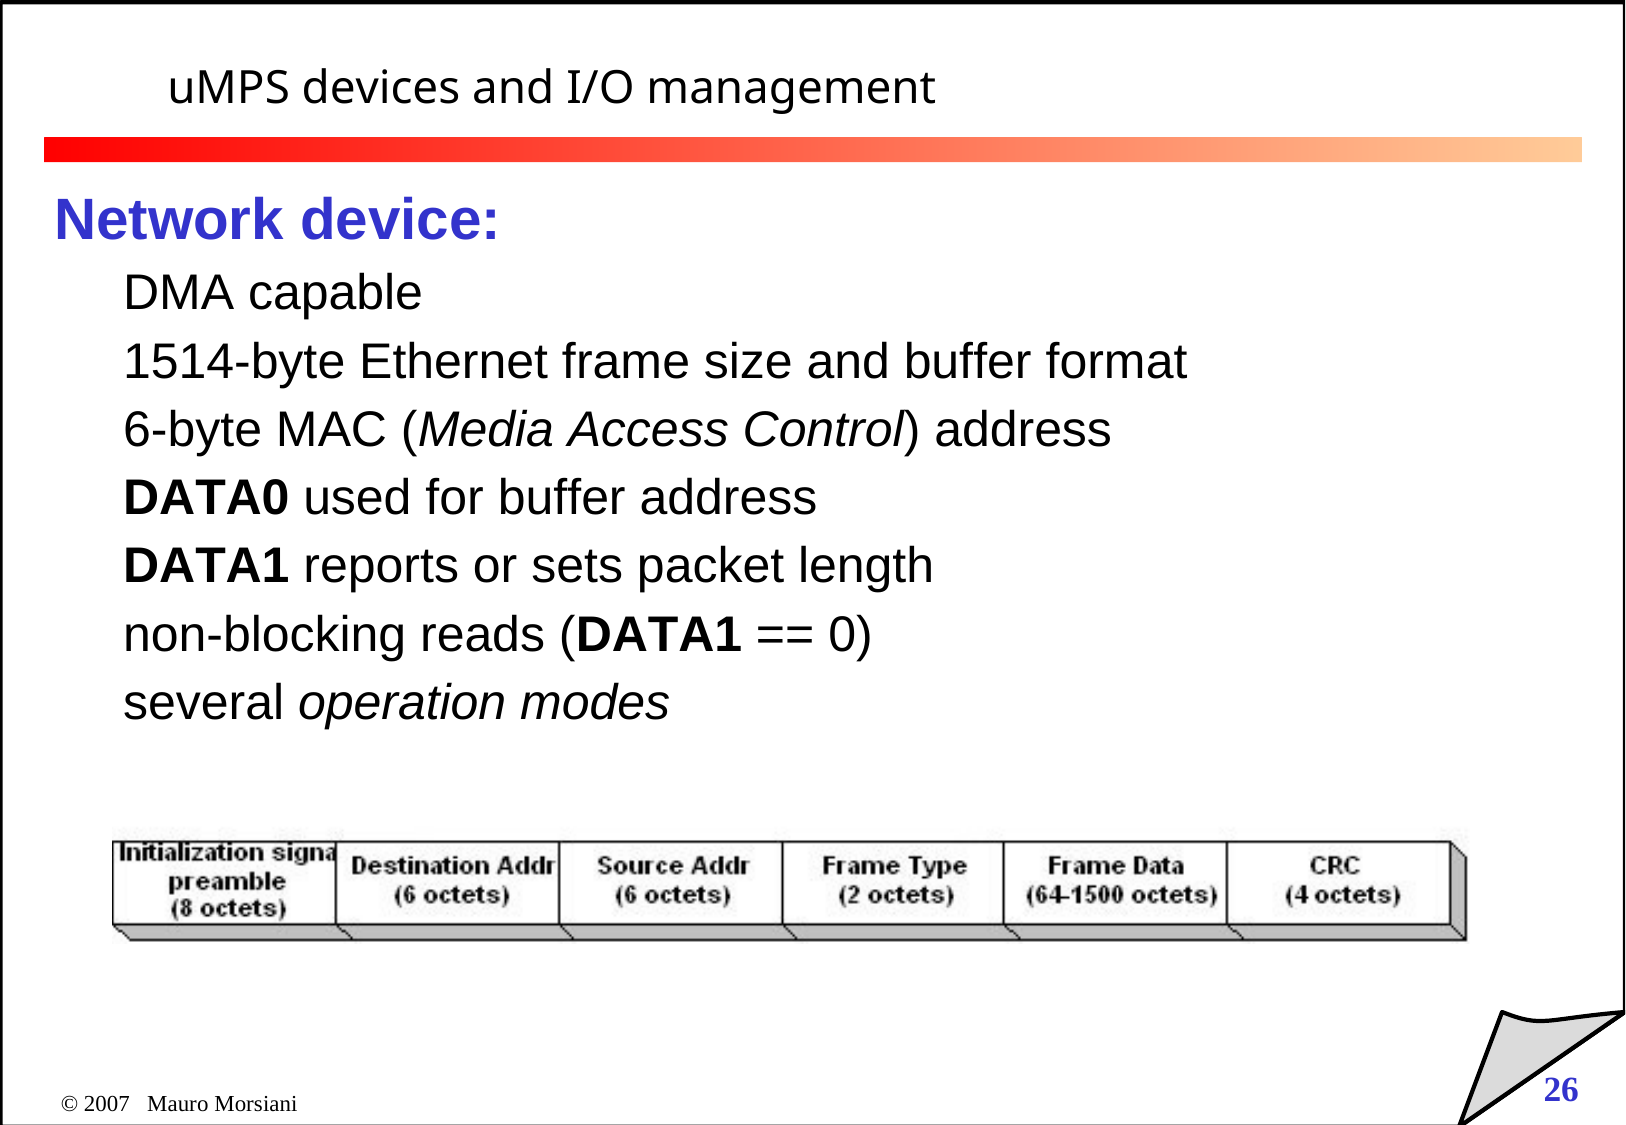

# uMPS devices and I/O management
Network device:
DMA capable
1514-byte Ethernet frame size and buffer format
6-byte MAC (Media Access Control) address
DATA0 used for buffer address
DATA1 reports or sets packet length
non-blocking reads (DATA1 == 0)
several operation modes